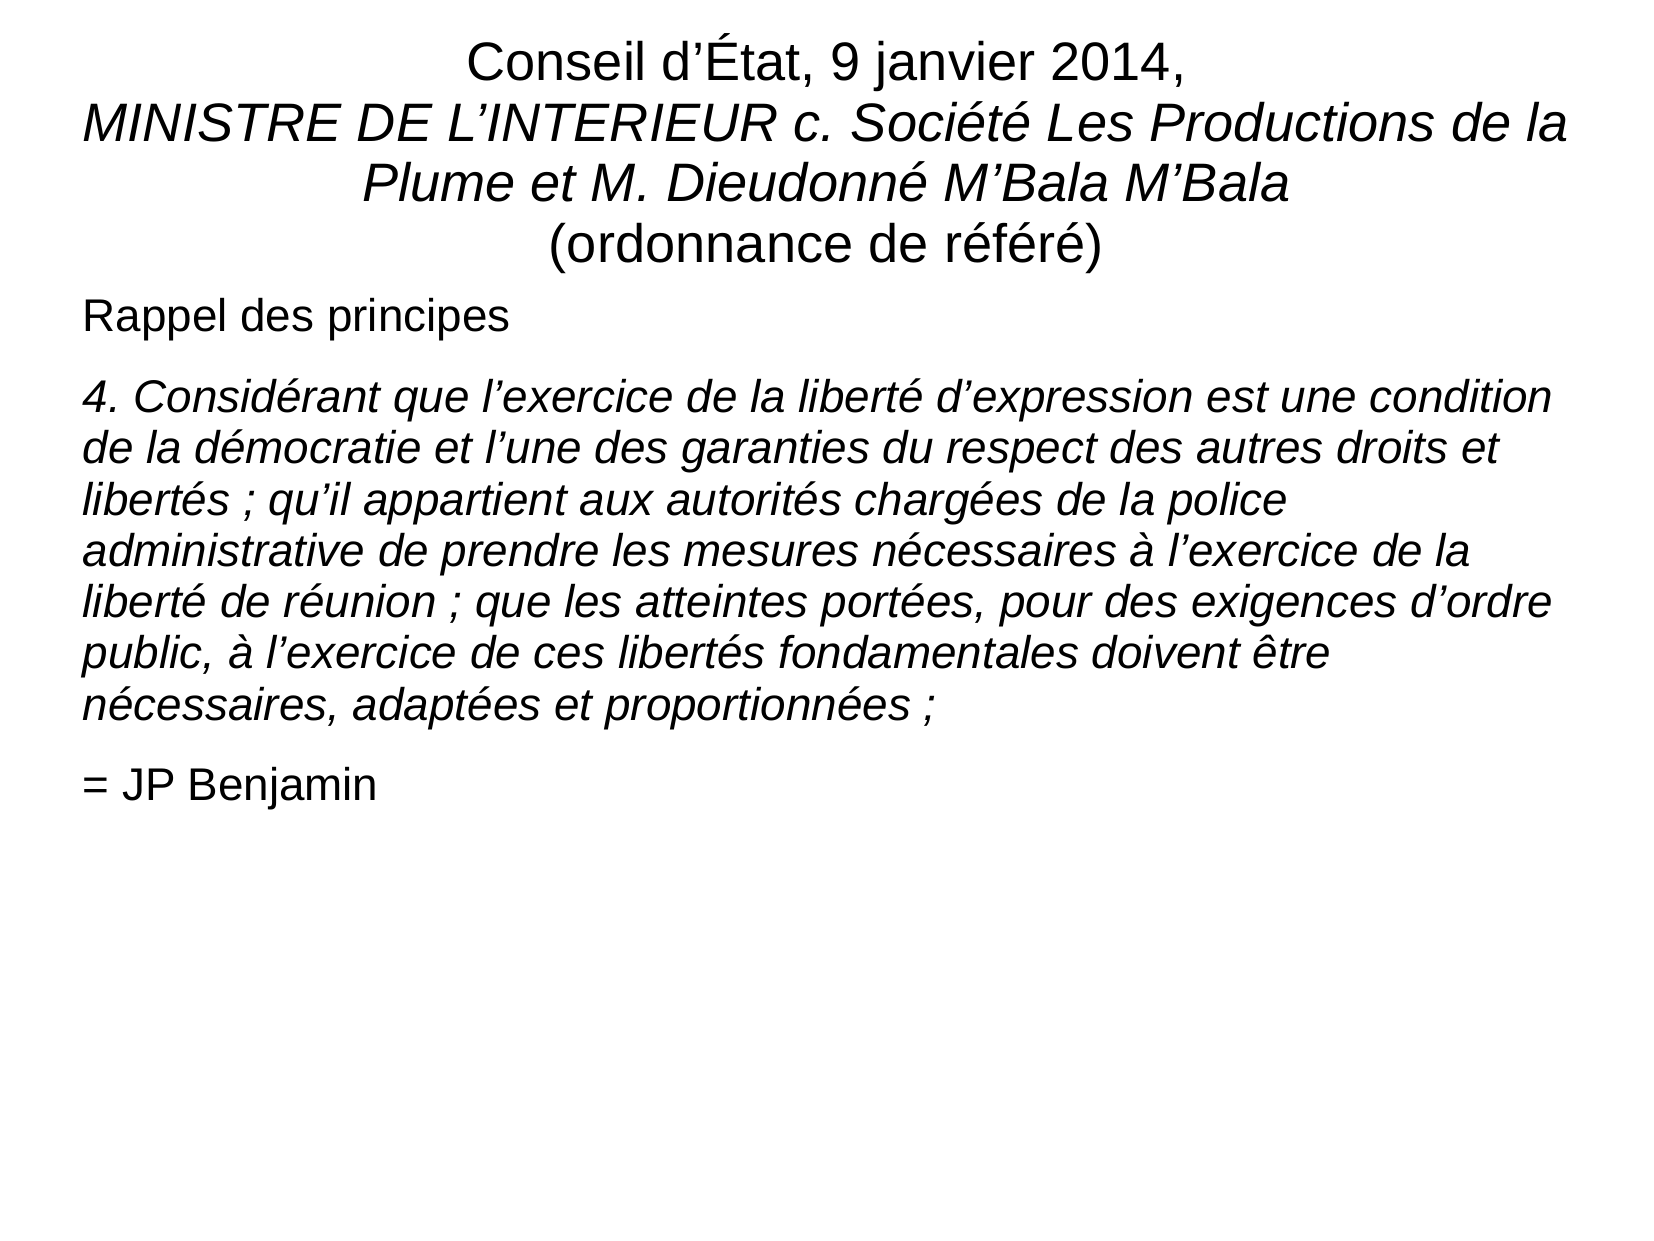

# Conseil d’État, 9 janvier 2014, MINISTRE DE L’INTERIEUR c. Société Les Productions de la Plume et M. Dieudonné M’Bala M’Bala (ordonnance de référé)
Rappel des principes
4. Considérant que l’exercice de la liberté d’expression est une condition de la démocratie et l’une des garanties du respect des autres droits et libertés ; qu’il appartient aux autorités chargées de la police administrative de prendre les mesures nécessaires à l’exercice de la liberté de réunion ; que les atteintes portées, pour des exigences d’ordre public, à l’exercice de ces libertés fondamentales doivent être nécessaires, adaptées et proportionnées ;
= JP Benjamin